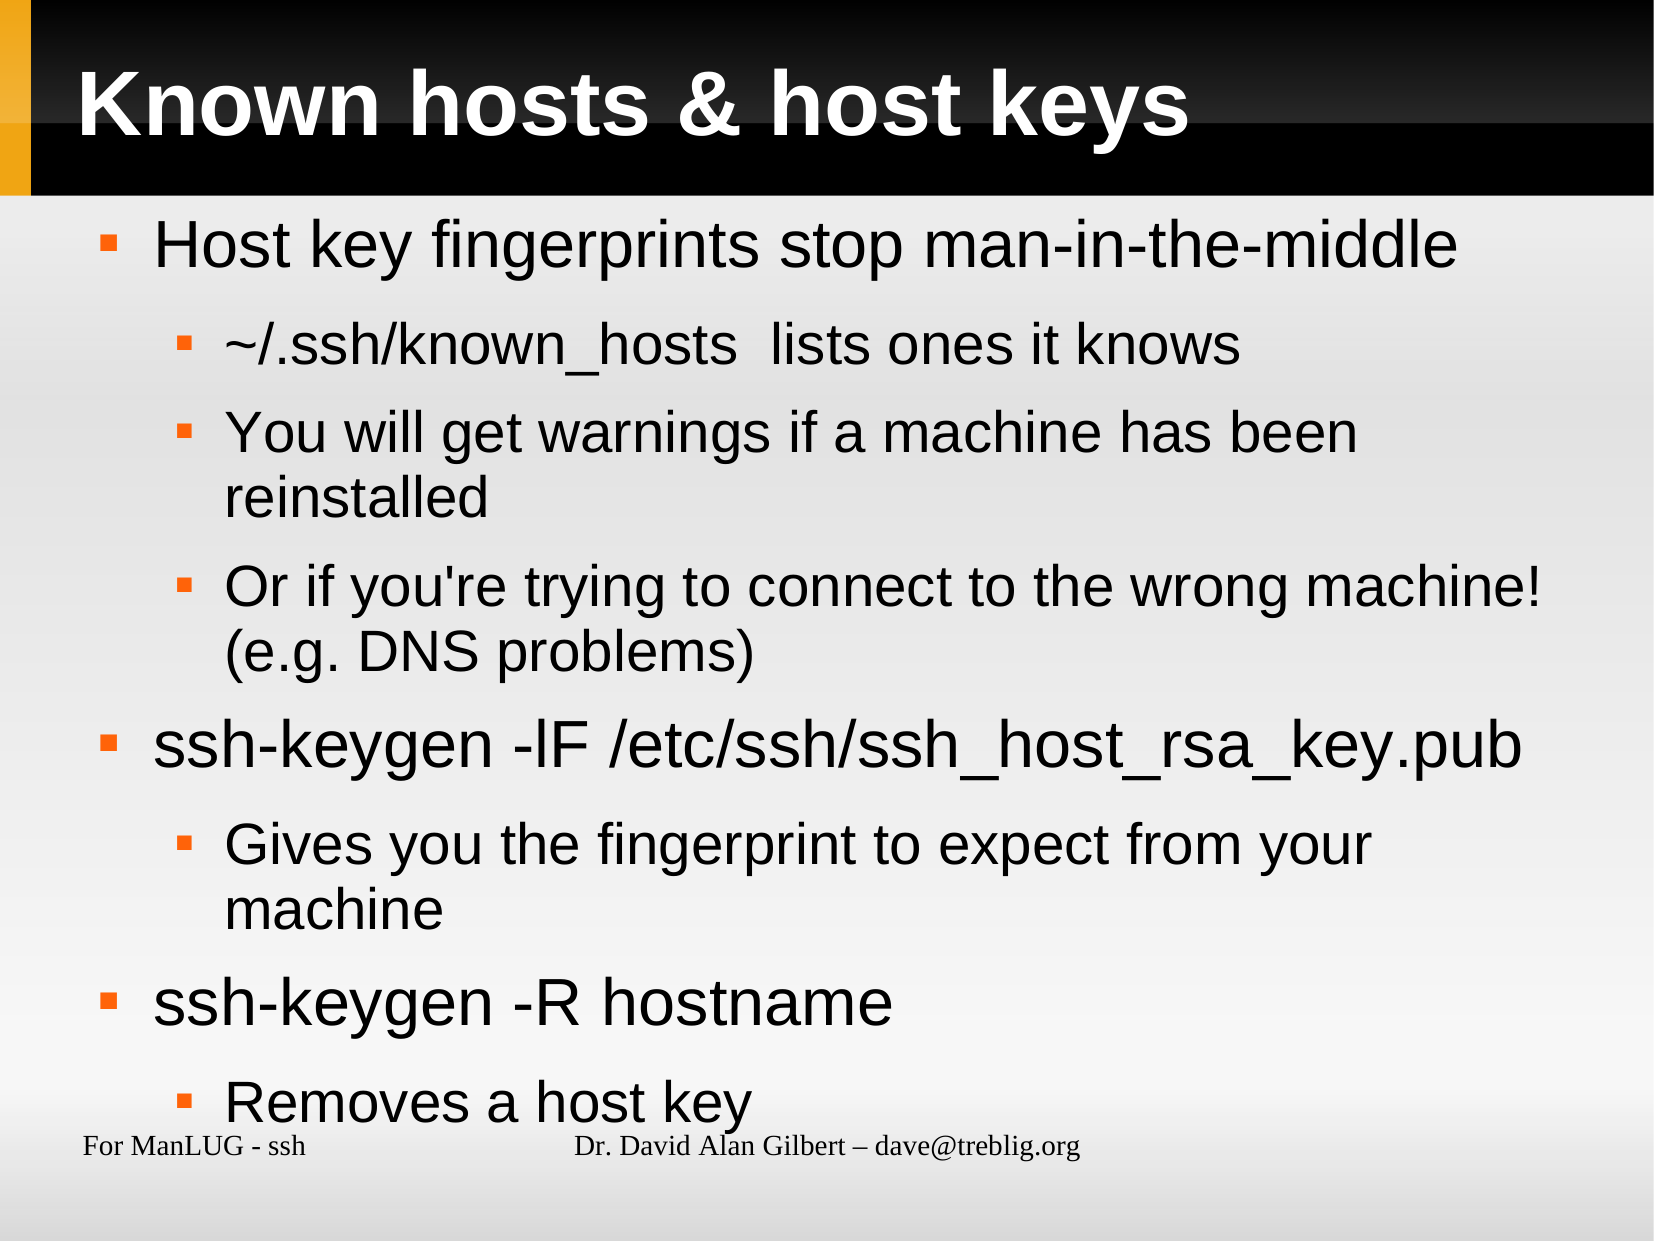

# Known hosts & host keys
Host key fingerprints stop man-in-the-middle
~/.ssh/known_hosts lists ones it knows
You will get warnings if a machine has been reinstalled
Or if you're trying to connect to the wrong machine! (e.g. DNS problems)
ssh-keygen -lF /etc/ssh/ssh_host_rsa_key.pub
Gives you the fingerprint to expect from your machine
ssh-keygen -R hostname
Removes a host key